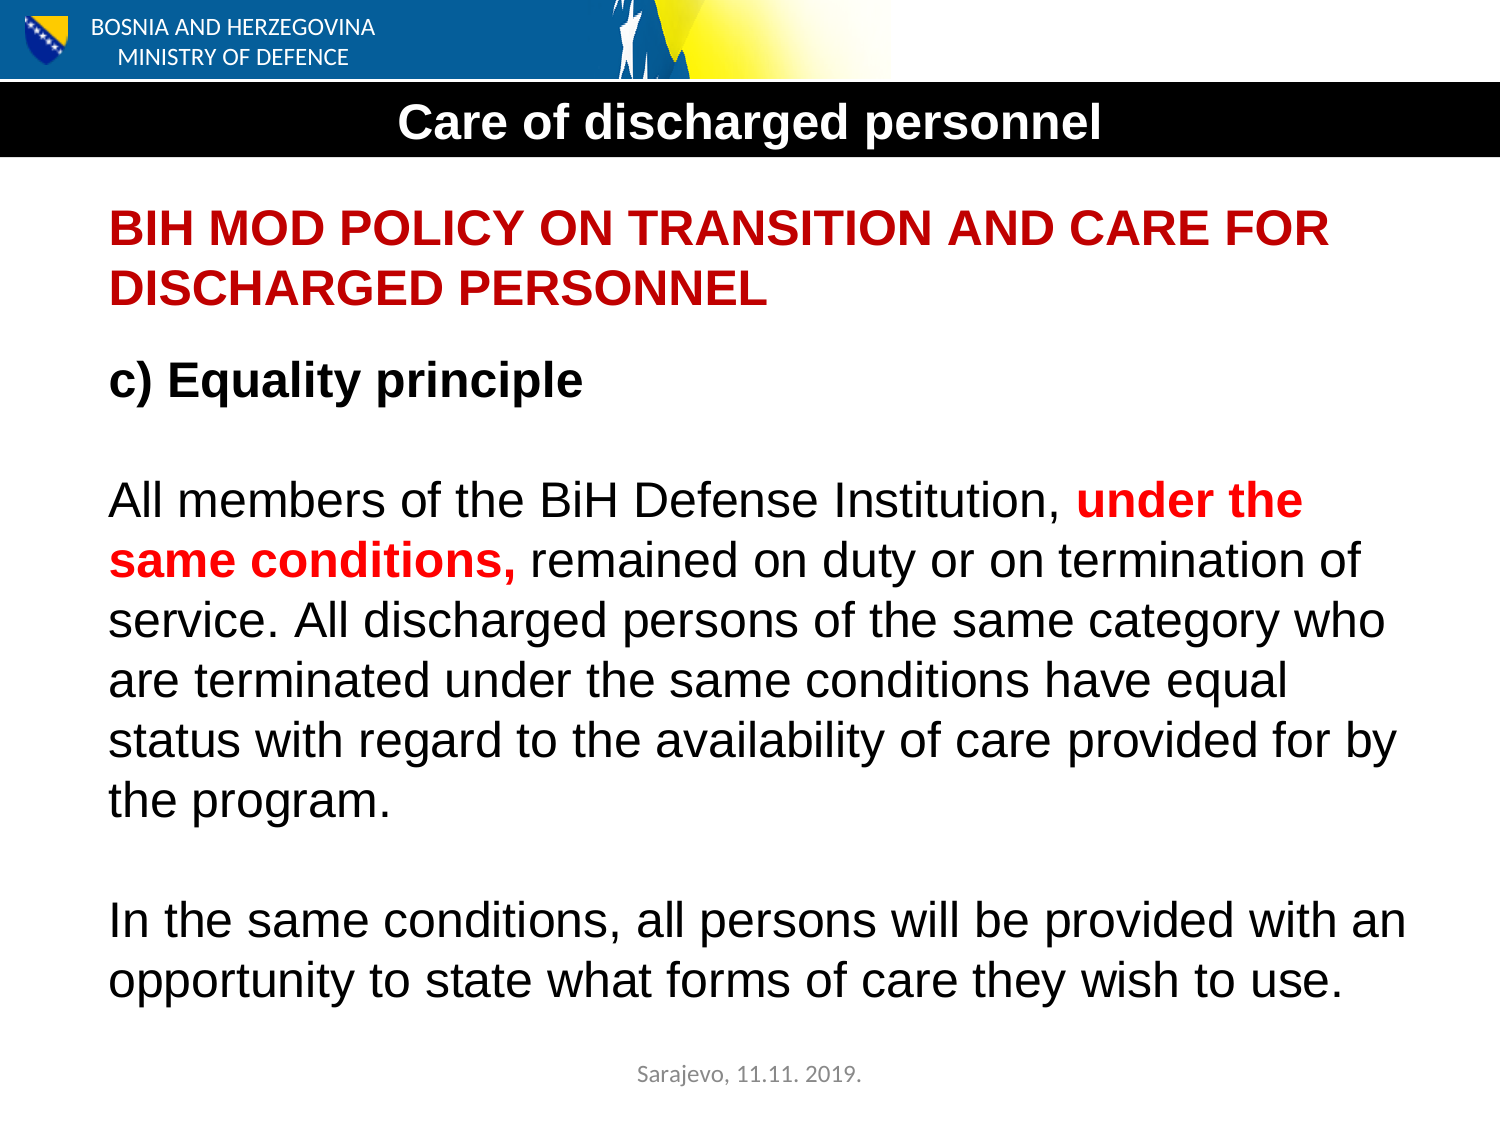

# Care of discharged personnel
BIH MOD POLICY ON TRANSITION AND CARE FOR DISCHARGED PERSONNEL
c) Equality principle
All members of the BiH Defense Institution, under the same conditions, remained on duty or on termination of service. All discharged persons of the same category who are terminated under the same conditions have equal status with regard to the availability of care provided for by the program.
In the same conditions, all persons will be provided with an opportunity to state what forms of care they wish to use.
Sarajevo, 11.11. 2019.